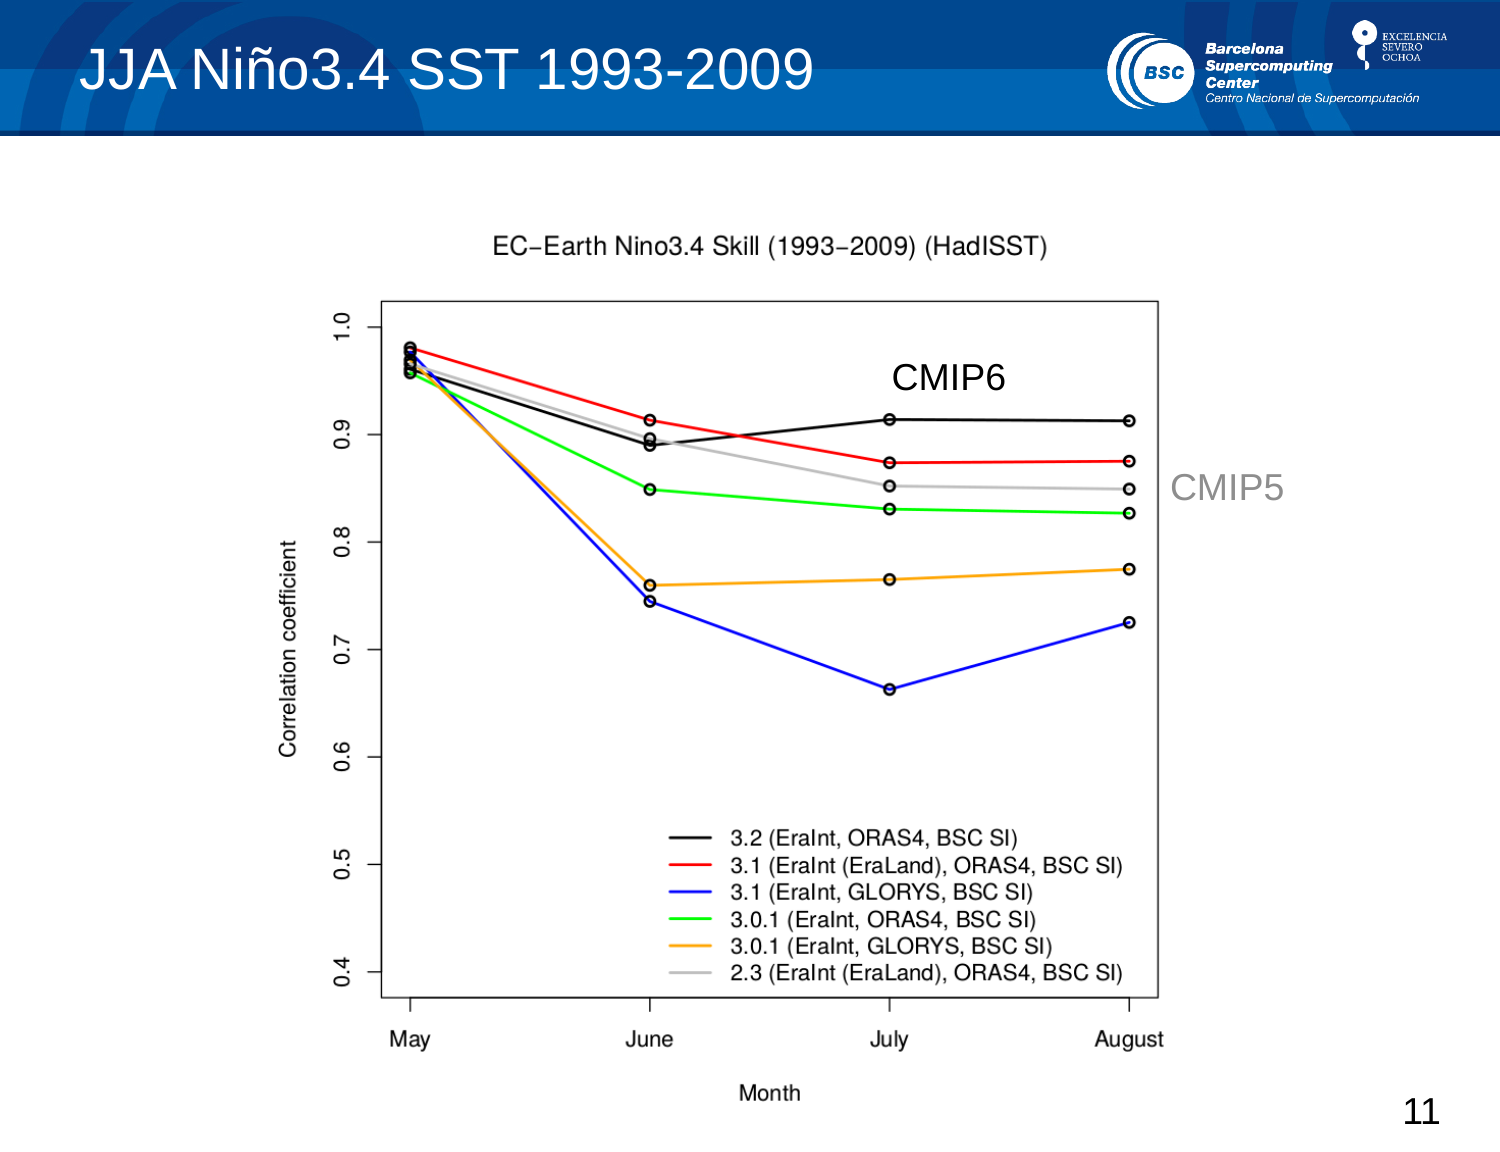

# JJA Niño3.4 SST 1993-2009
CMIP6
CMIP5